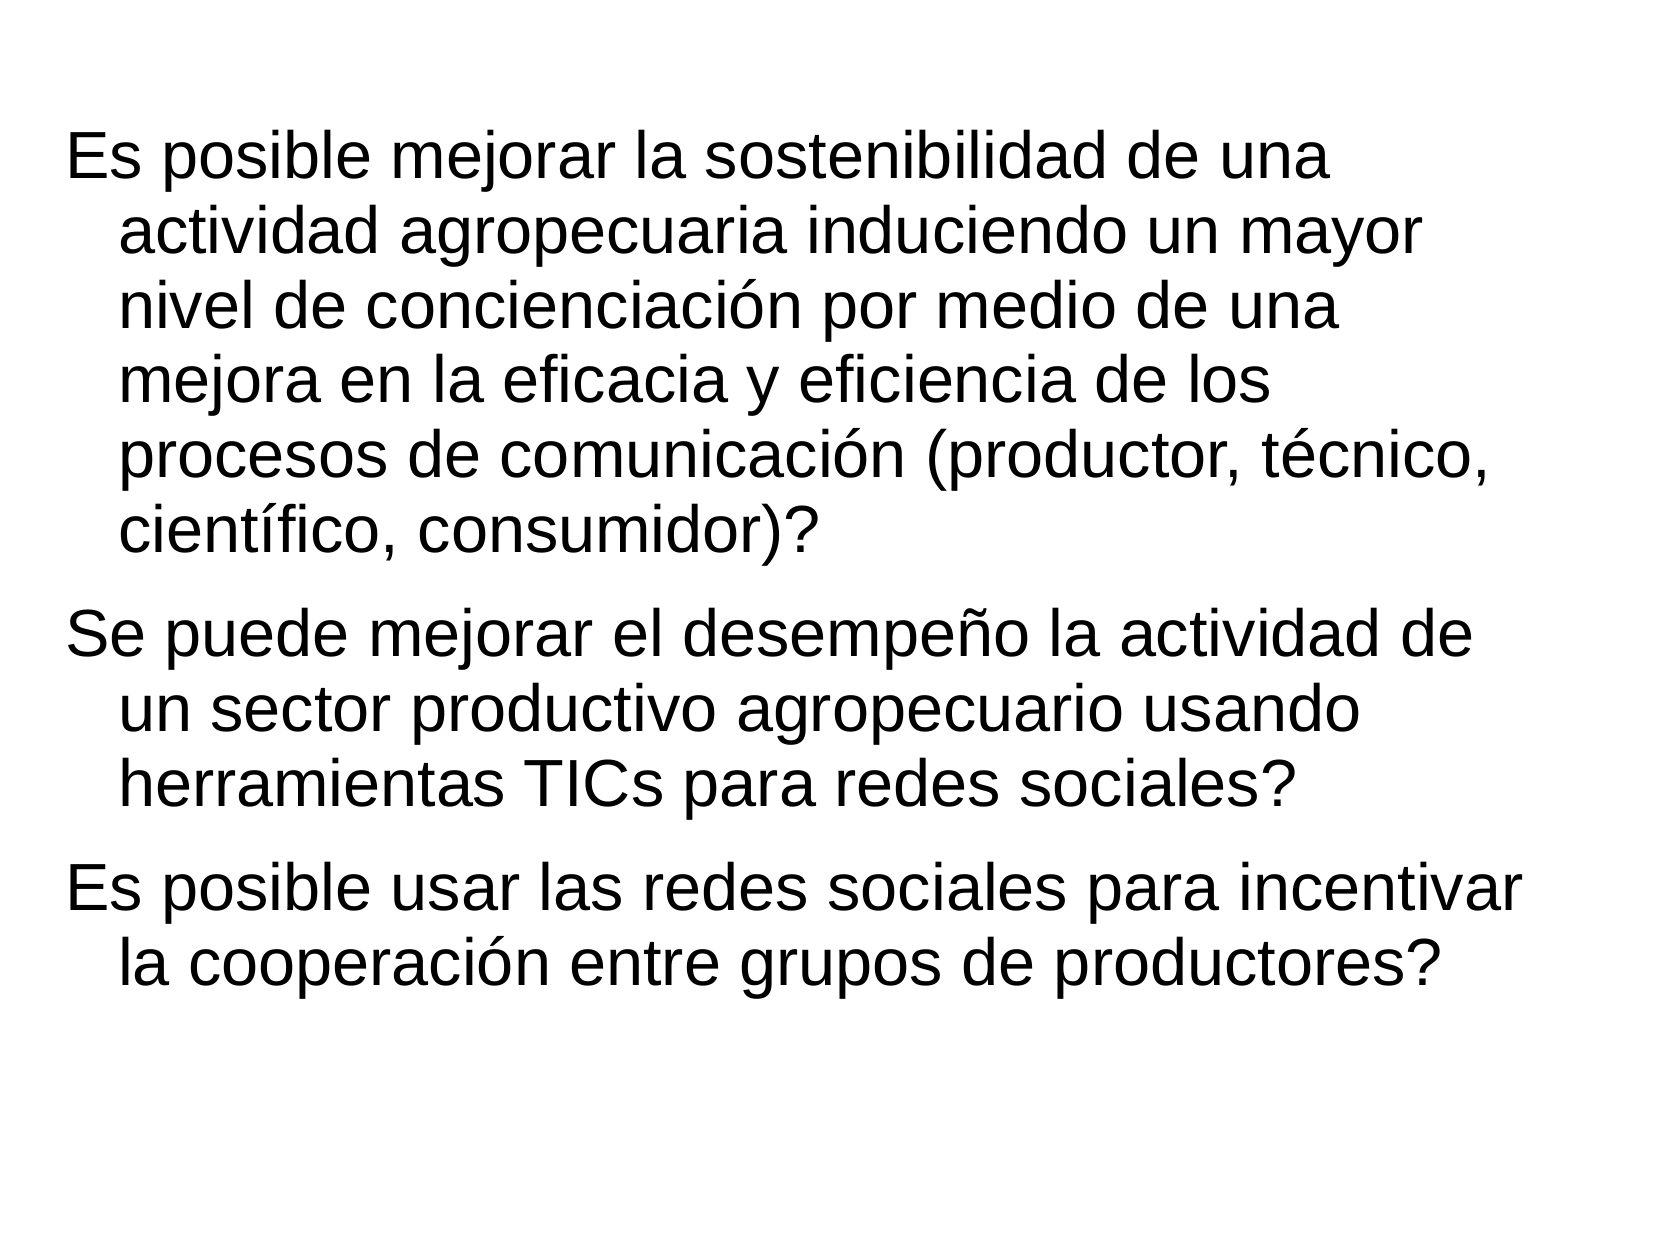

# Es posible mejorar la sostenibilidad de una actividad agropecuaria induciendo un mayor nivel de concienciación por medio de una mejora en la eficacia y eficiencia de los procesos de comunicación (productor, técnico, científico, consumidor)?
Se puede mejorar el desempeño la actividad de un sector productivo agropecuario usando herramientas TICs para redes sociales?
Es posible usar las redes sociales para incentivar la cooperación entre grupos de productores?